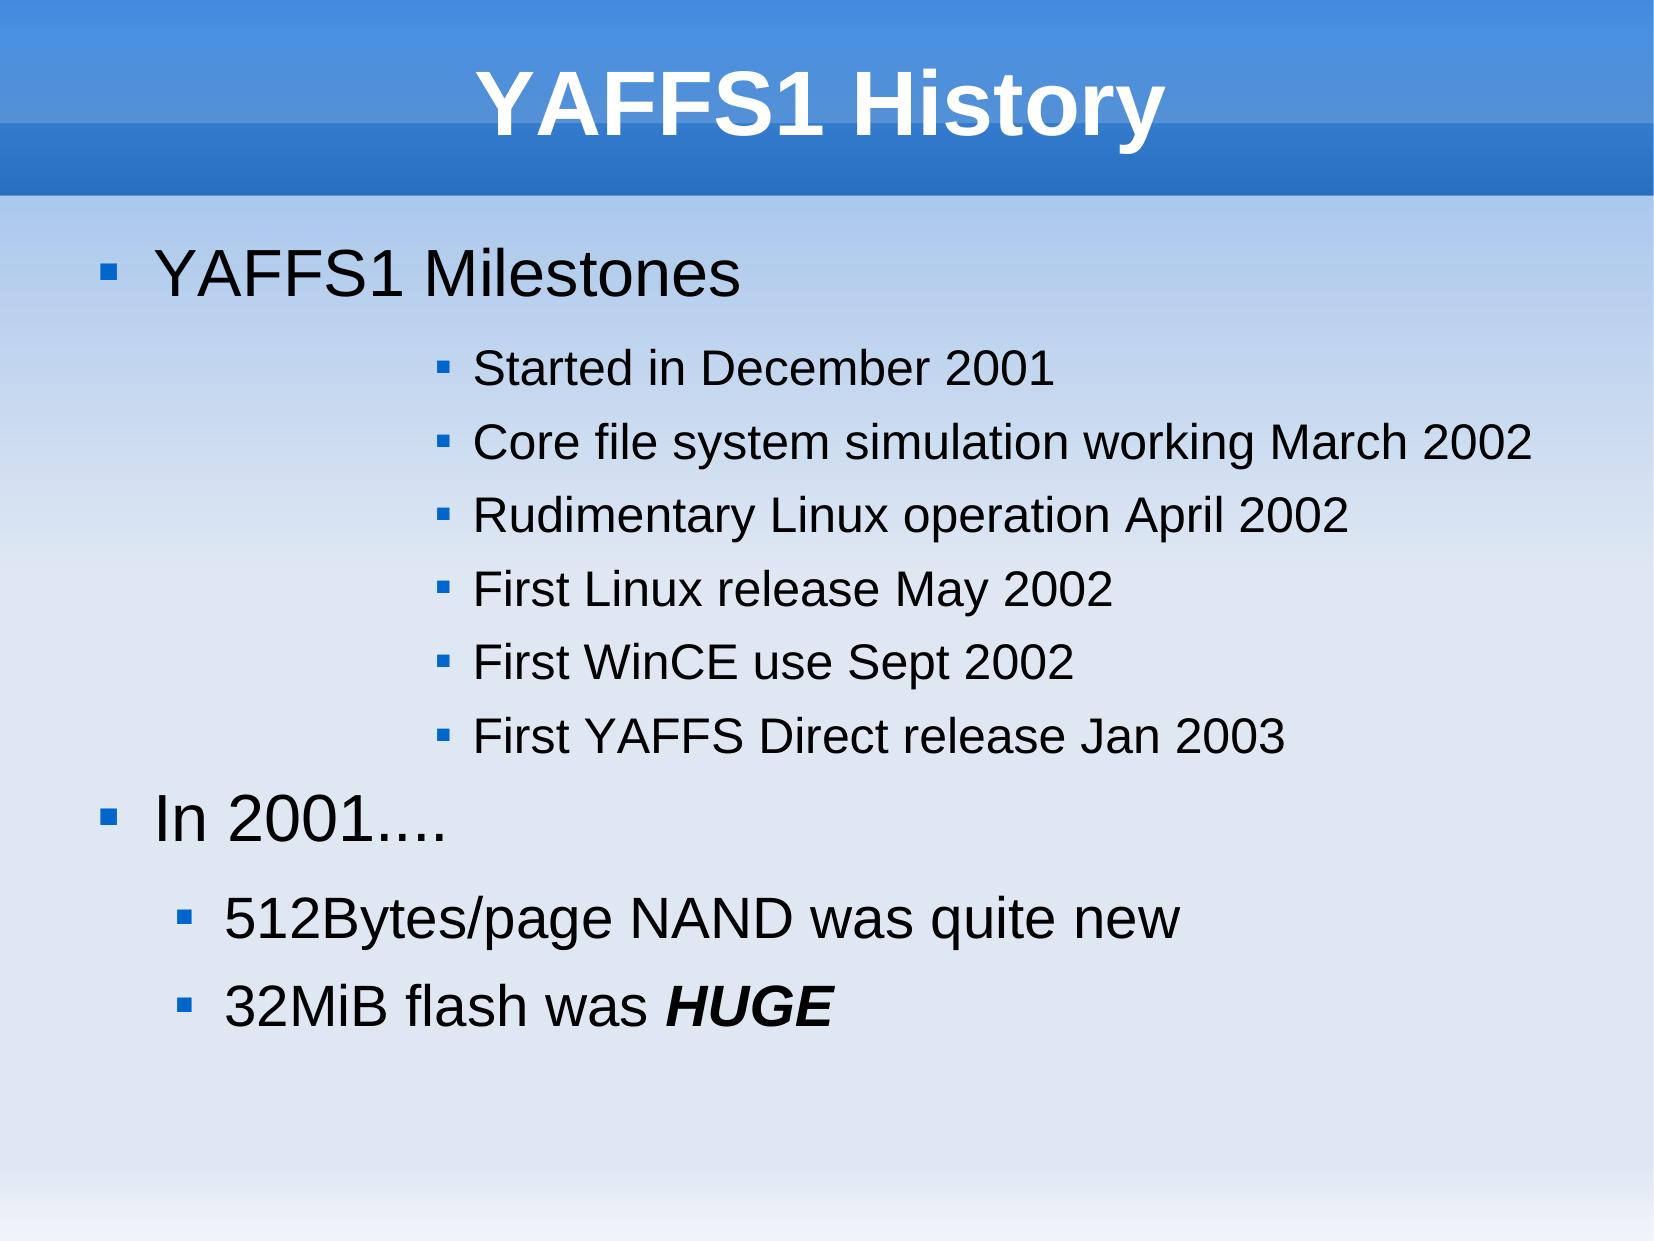

# YAFFS1 History
YAFFS1 Milestones
Started in December 2001
Core file system simulation working March 2002
Rudimentary Linux operation April 2002
First Linux release May 2002
First WinCE use Sept 2002
First YAFFS Direct release Jan 2003
In 2001....
512Bytes/page NAND was quite new
32MiB flash was HUGE